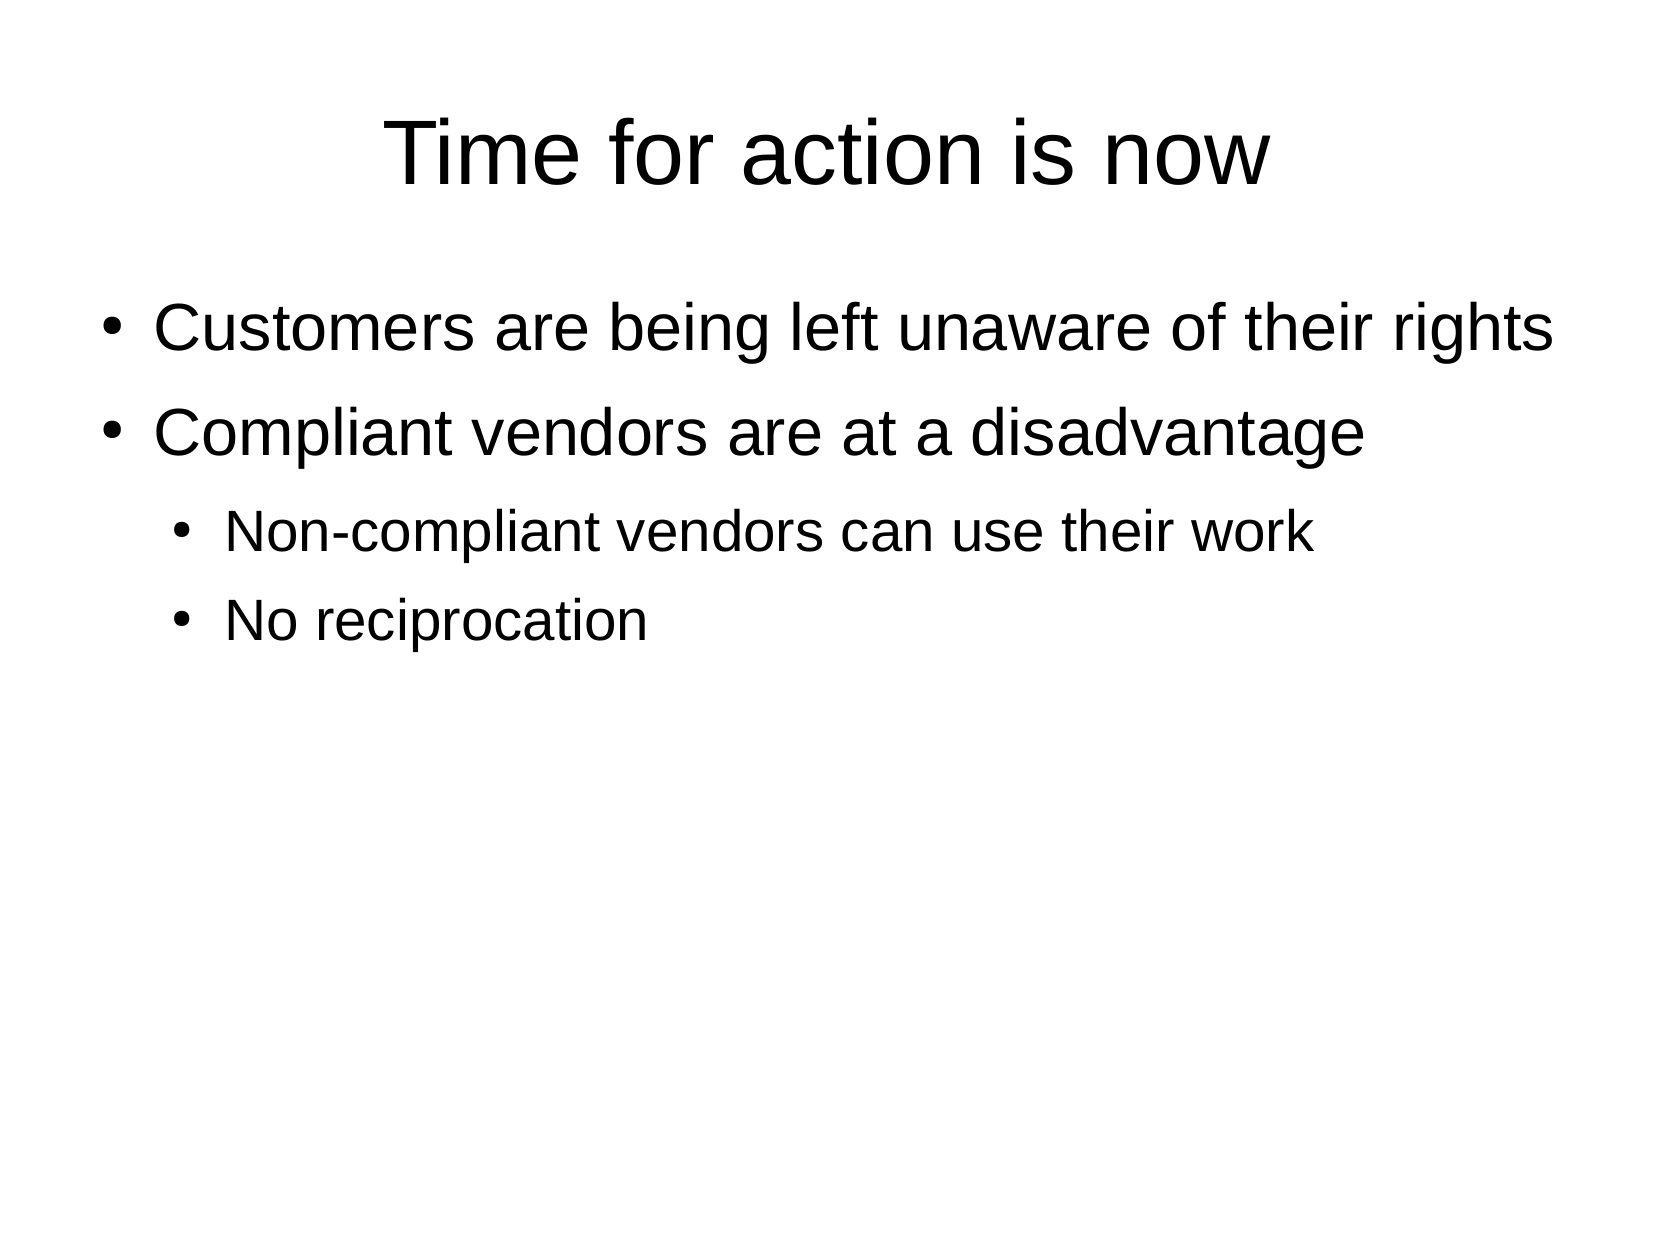

# Time for action is now
Customers are being left unaware of their rights
Compliant vendors are at a disadvantage
Non-compliant vendors can use their work
No reciprocation